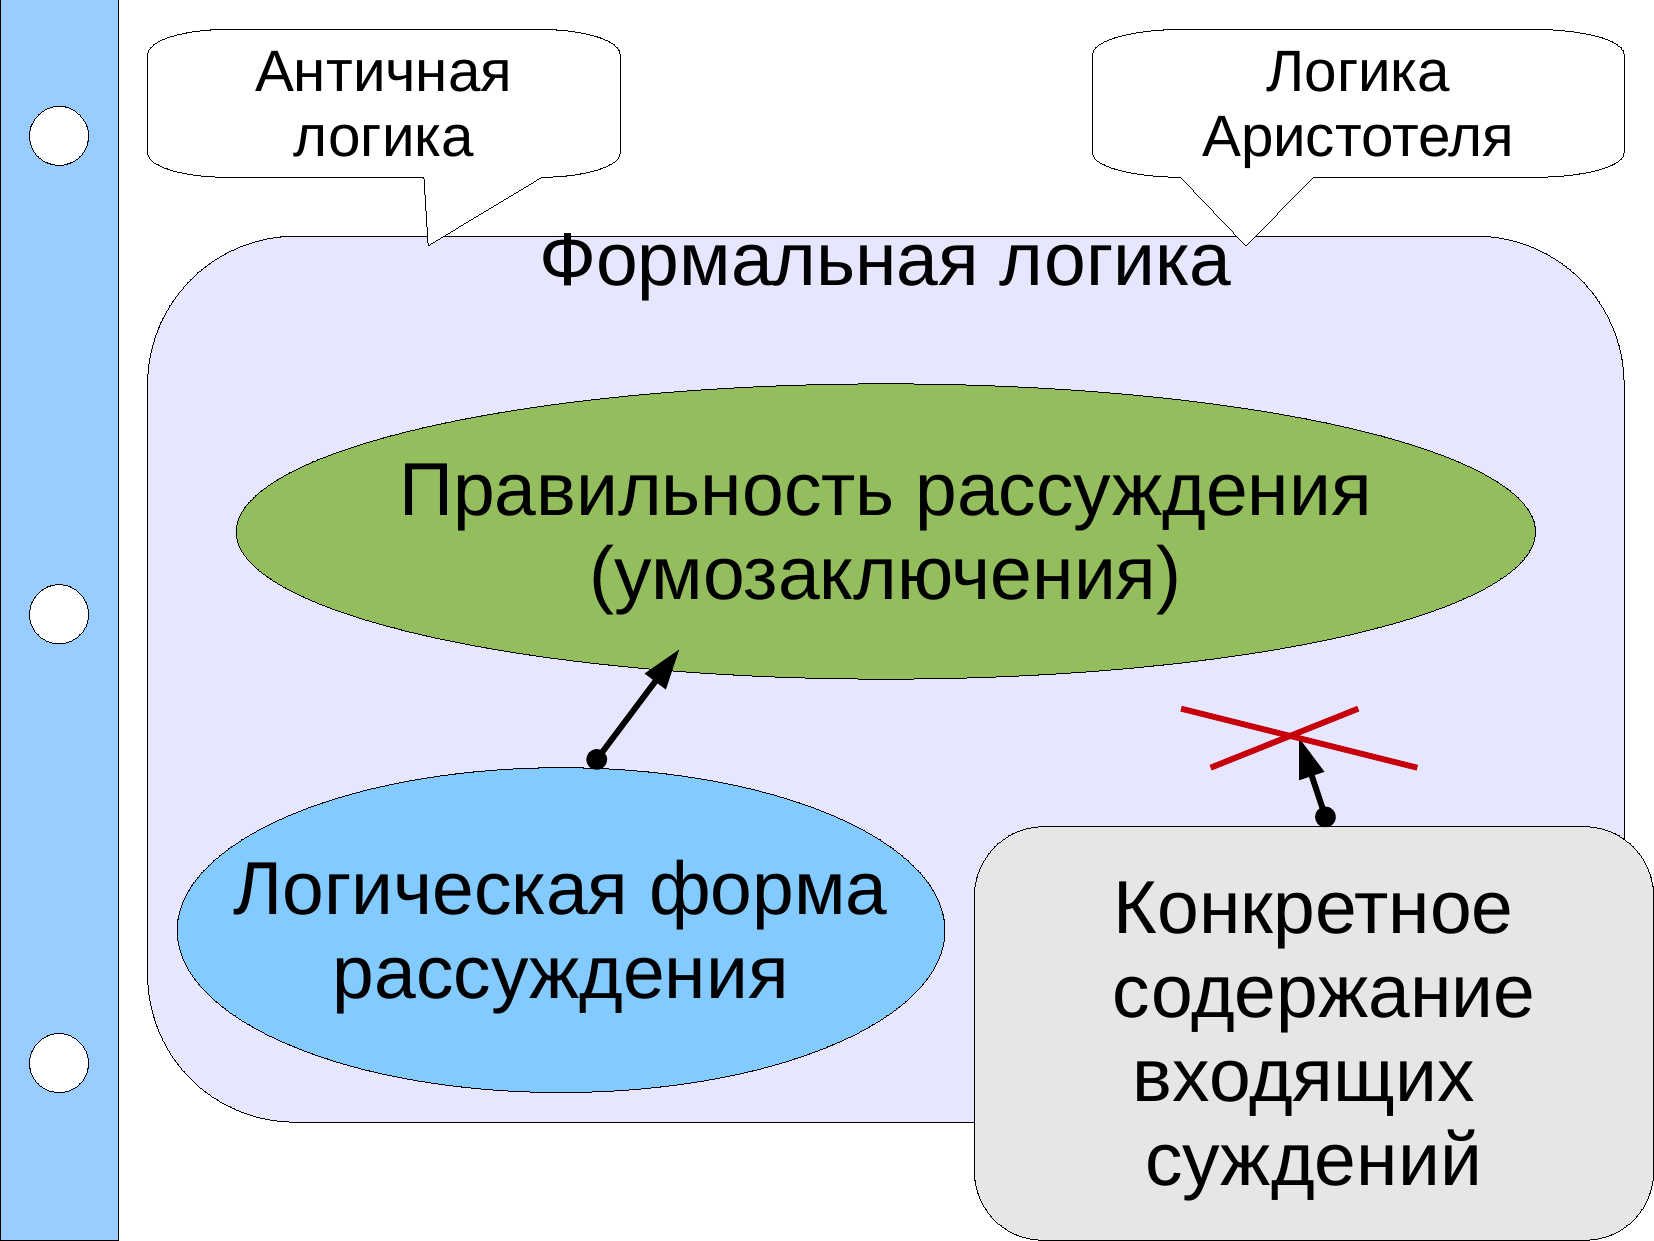

Античная
логика
Логика
Аристотеля
Формальная логика
Правильность рассуждения
(умозаключения)
Логическая форма
рассуждения
Конкретное
 содержание
входящих
суждений